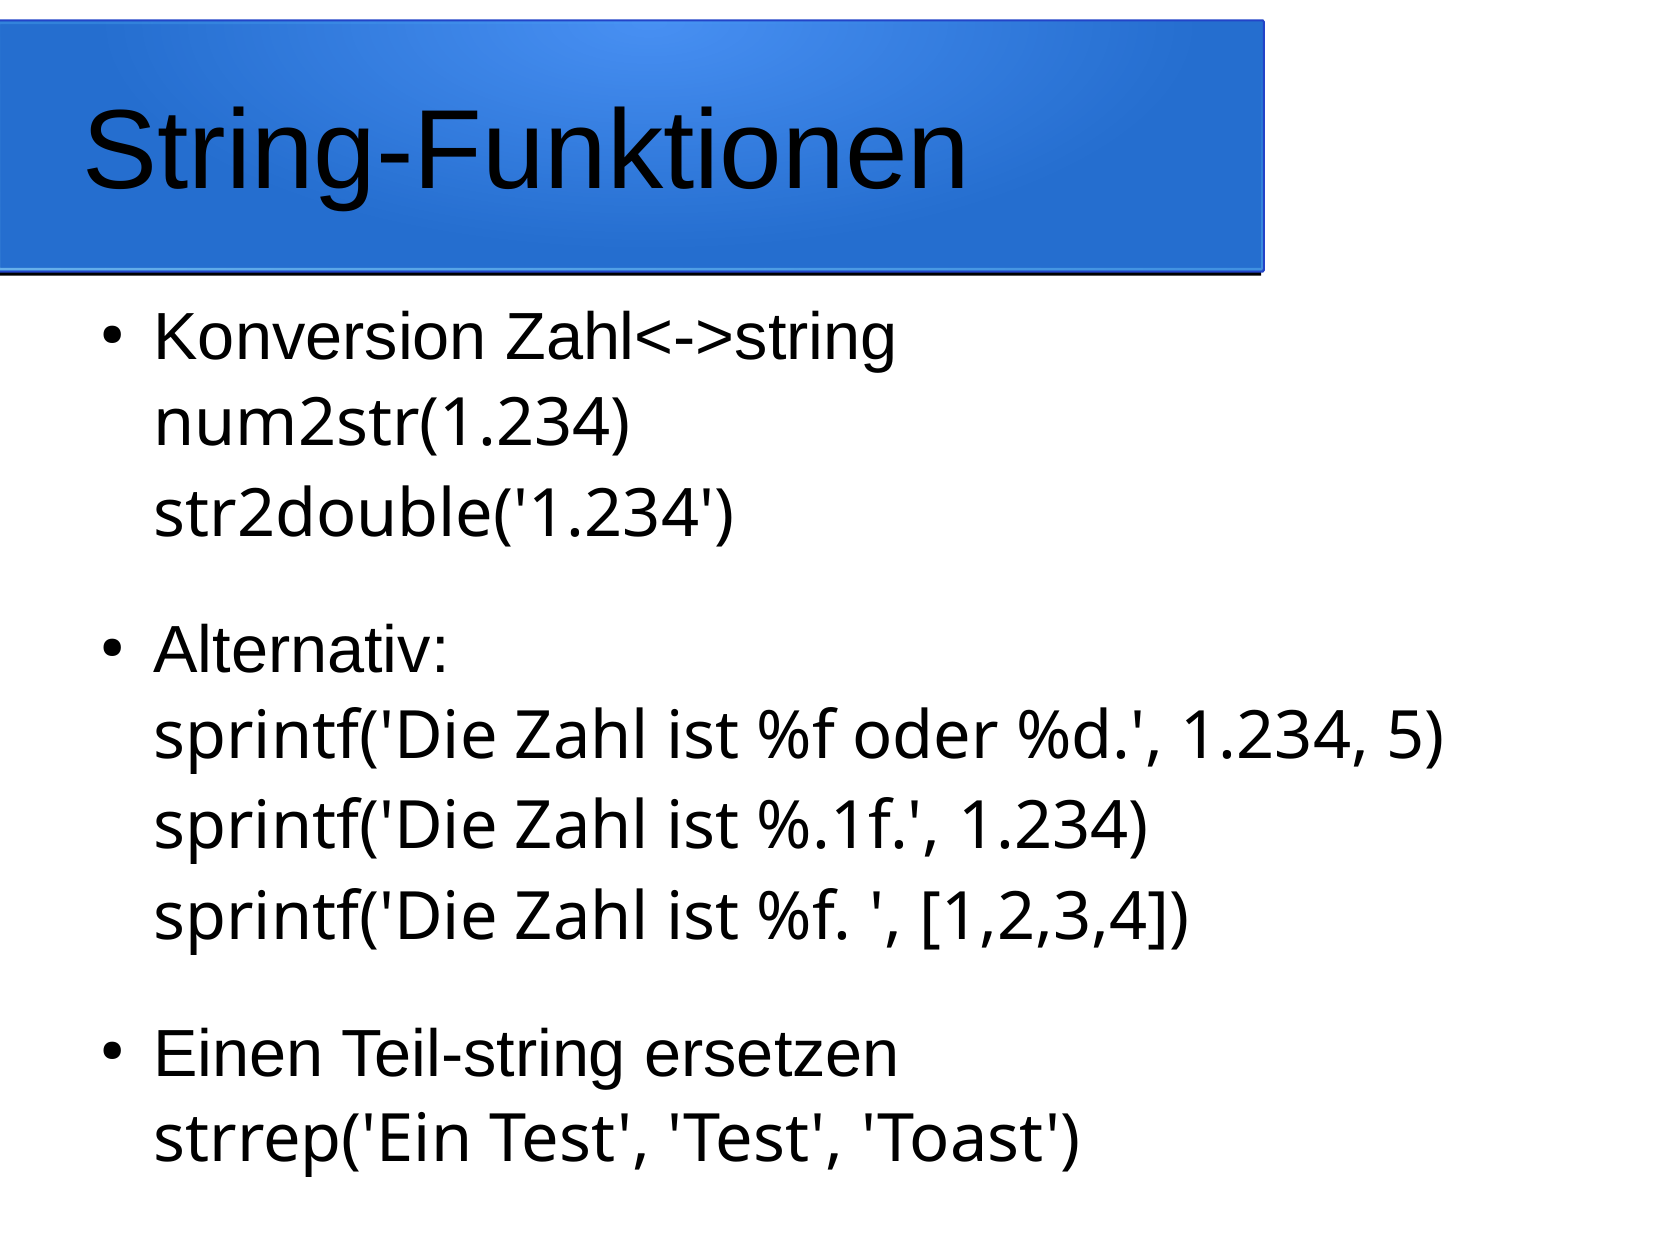

# String-Funktionen
Konversion Zahl<->string
num2str(1.234)
str2double('1.234')
Alternativ:
sprintf('Die Zahl ist %f oder %d.', 1.234, 5)
sprintf('Die Zahl ist %.1f.', 1.234)
sprintf('Die Zahl ist %f. ', [1,2,3,4])
Einen Teil-string ersetzen
strrep('Ein Test', 'Test', 'Toast')